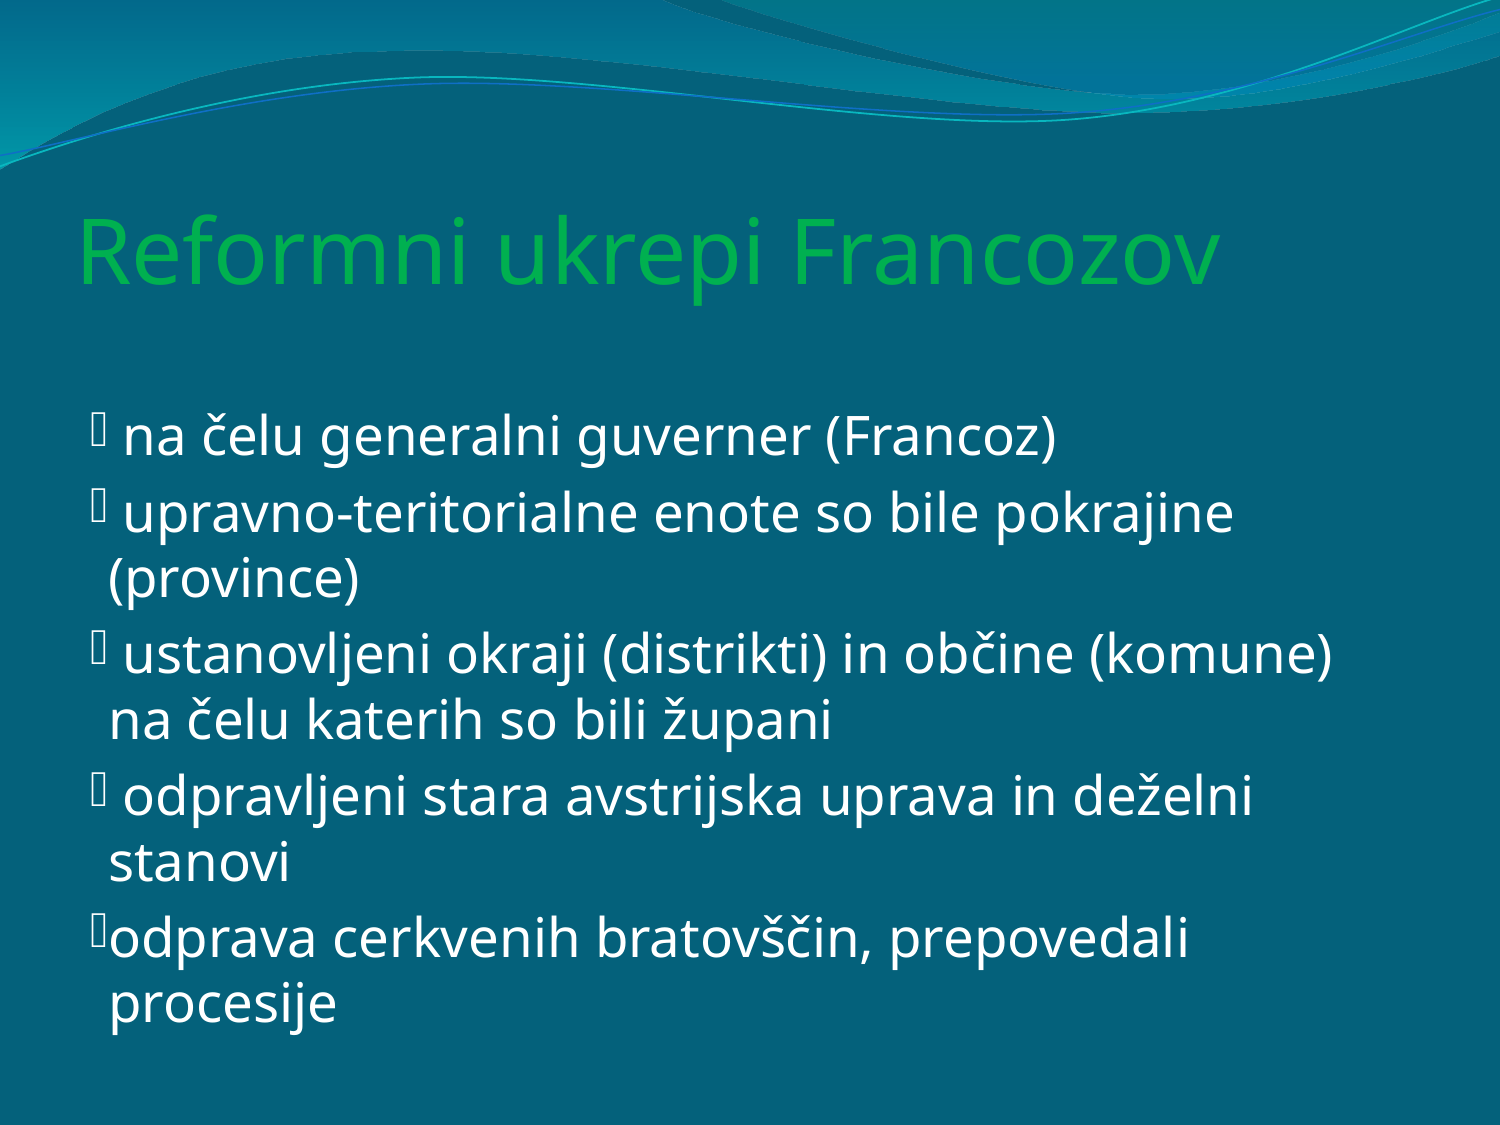

# Reformni ukrepi Francozov
 na čelu generalni guverner (Francoz)
 upravno-teritorialne enote so bile pokrajine (province)
 ustanovljeni okraji (distrikti) in občine (komune) na čelu katerih so bili župani
 odpravljeni stara avstrijska uprava in deželni stanovi
odprava cerkvenih bratovščin, prepovedali procesije